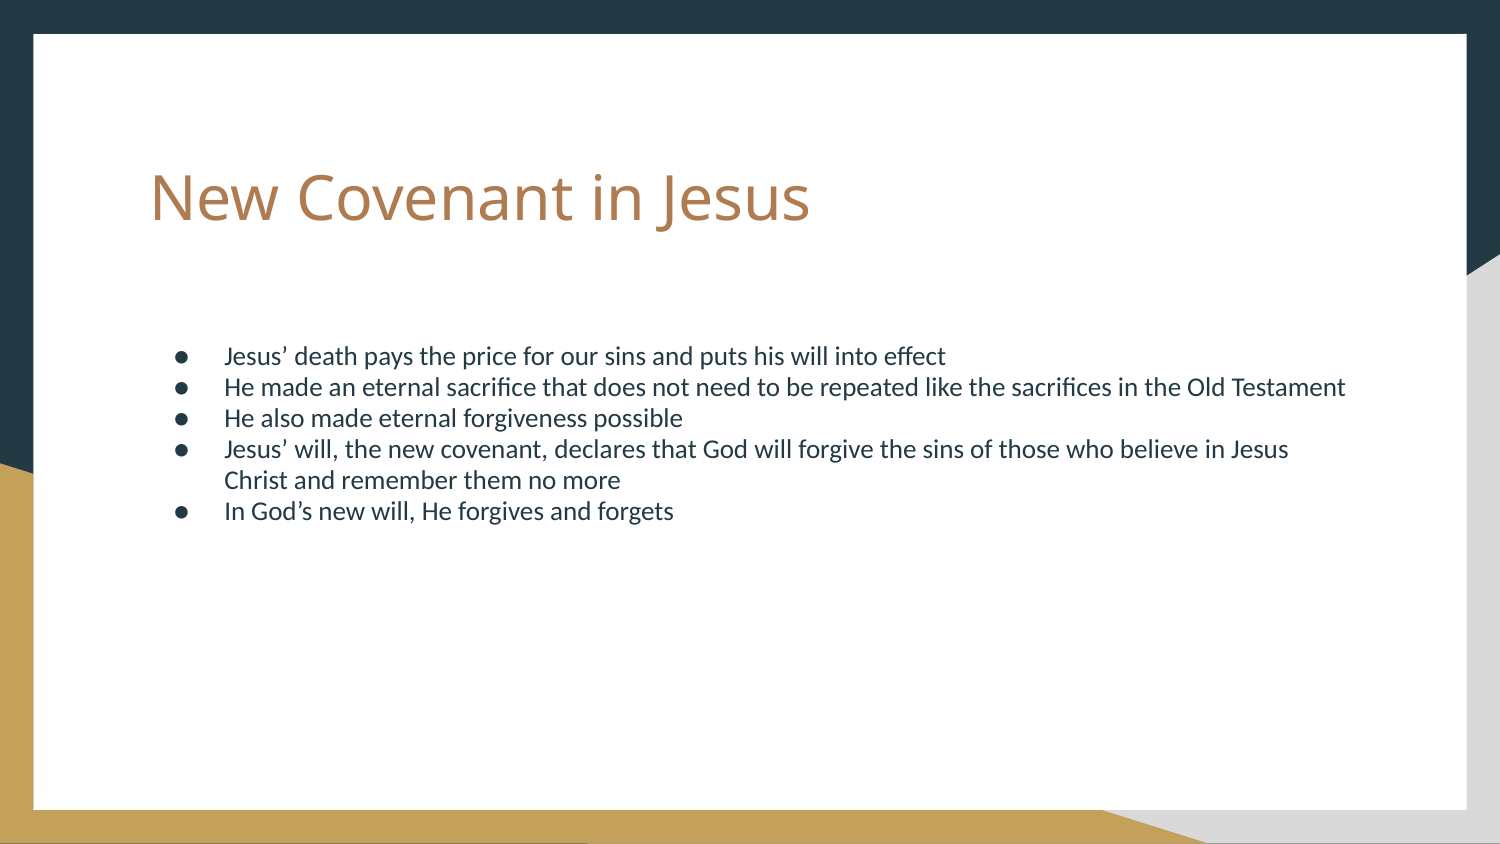

# New Covenant in Jesus
Jesus’ death pays the price for our sins and puts his will into effect
He made an eternal sacrifice that does not need to be repeated like the sacrifices in the Old Testament
He also made eternal forgiveness possible
Jesus’ will, the new covenant, declares that God will forgive the sins of those who believe in Jesus Christ and remember them no more
In God’s new will, He forgives and forgets